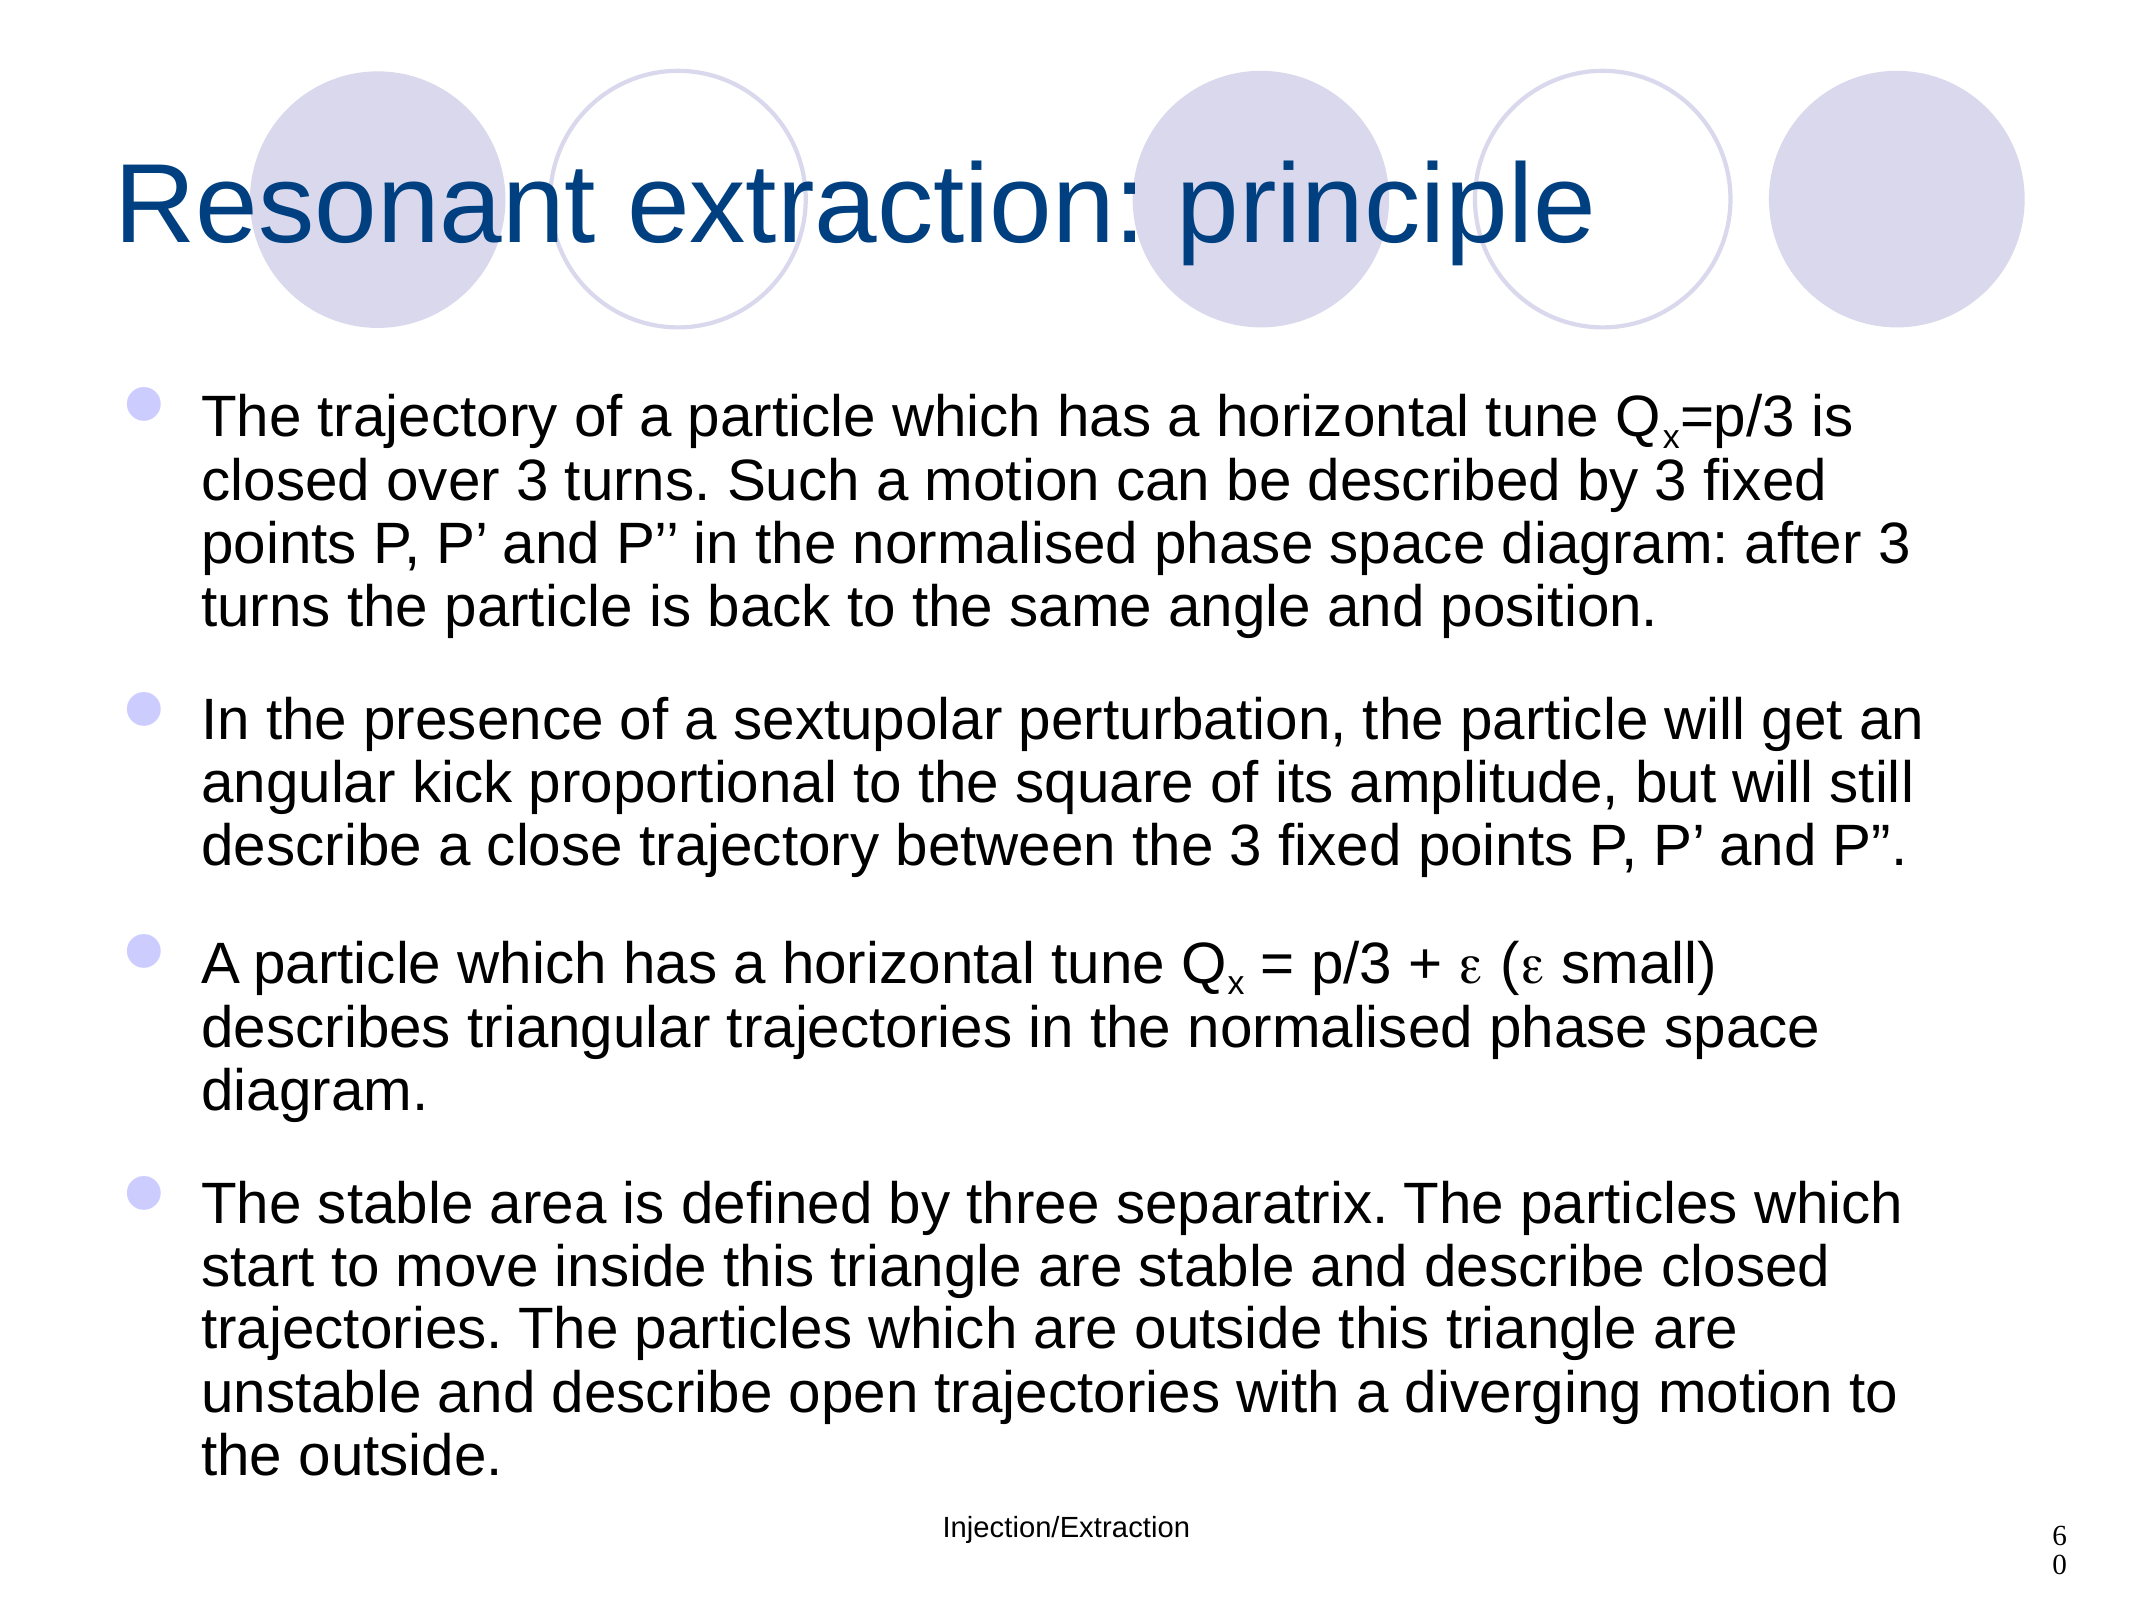

# Resonant extraction: principle
The trajectory of a particle which has a horizontal tune Qx=p/3 is closed over 3 turns. Such a motion can be described by 3 fixed points P, P’ and P’’ in the normalised phase space diagram: after 3 turns the particle is back to the same angle and position.
In the presence of a sextupolar perturbation, the particle will get an angular kick proportional to the square of its amplitude, but will still describe a close trajectory between the 3 fixed points P, P’ and P”.
A particle which has a horizontal tune Qx = p/3 +  ( small) describes triangular trajectories in the normalised phase space diagram.
The stable area is defined by three separatrix. The particles which start to move inside this triangle are stable and describe closed trajectories. The particles which are outside this triangle are unstable and describe open trajectories with a diverging motion to the outside.
60